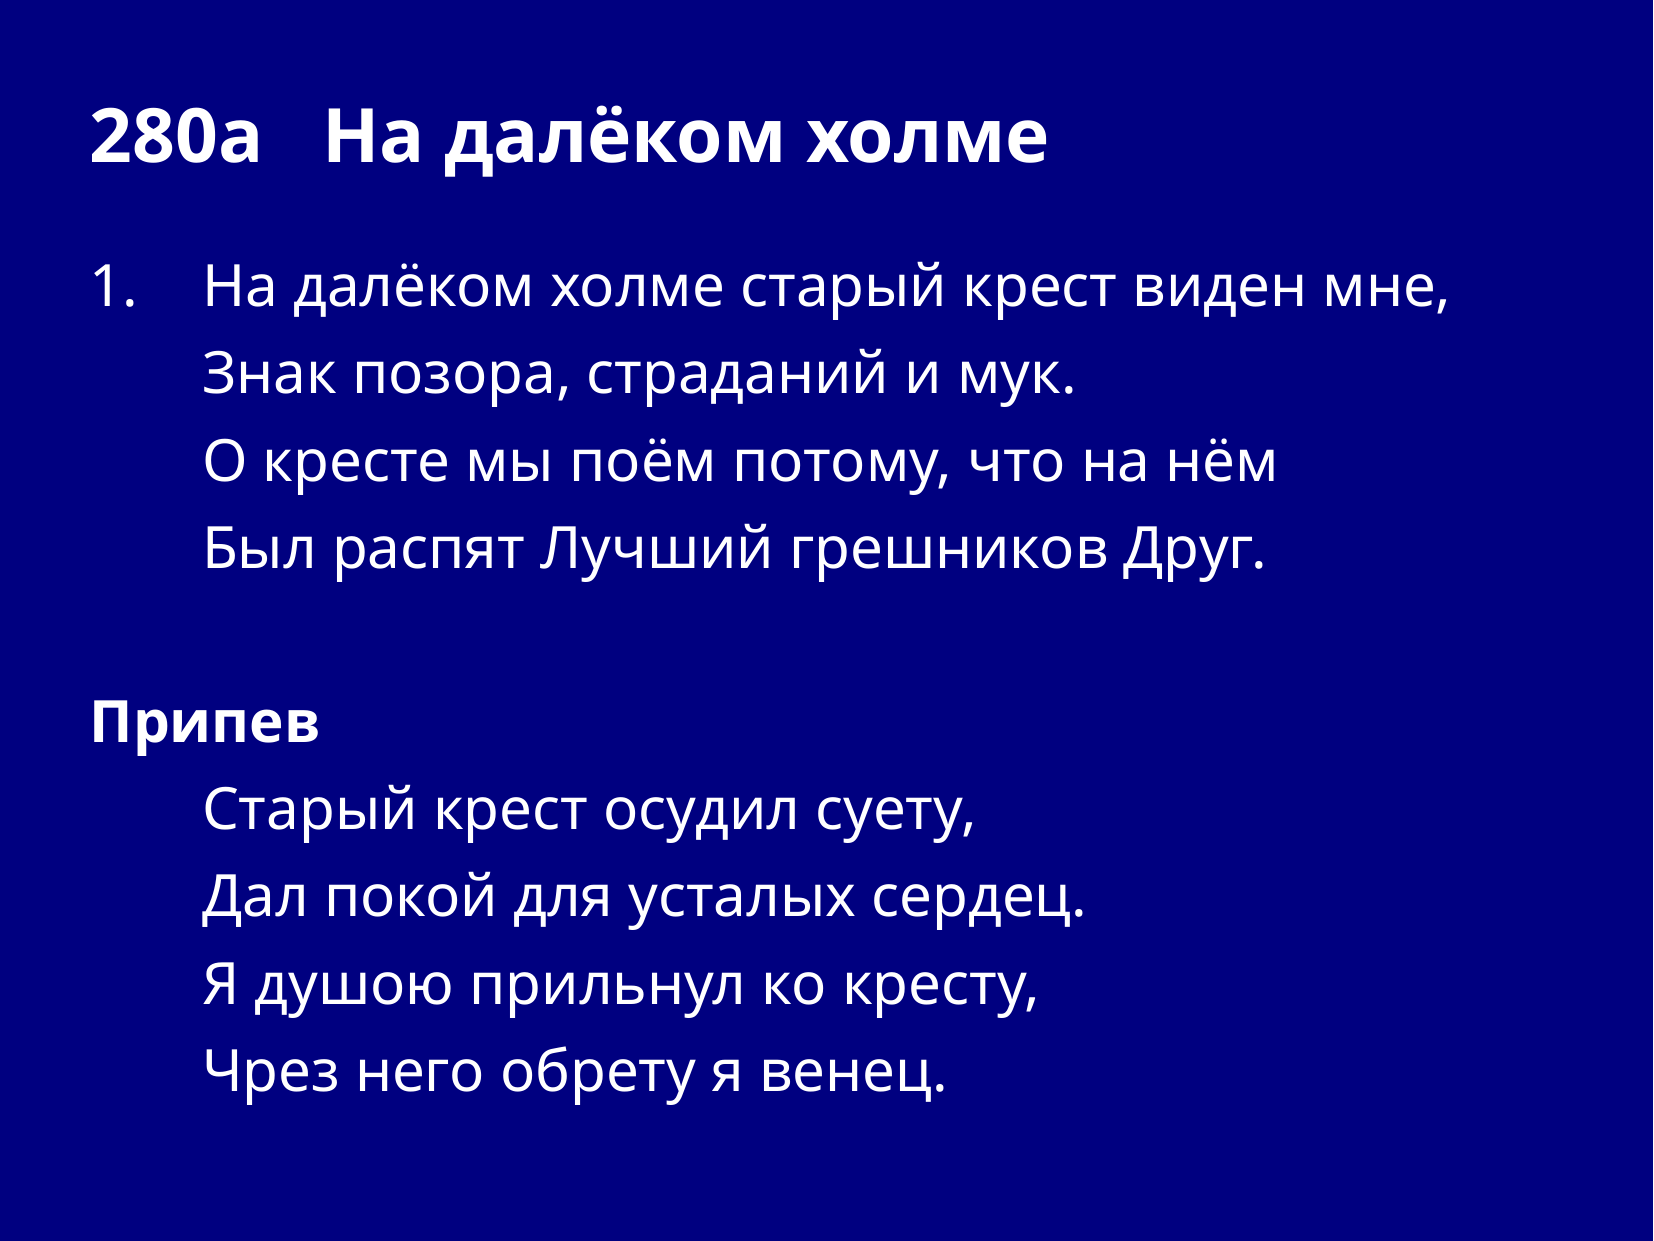

280а На далёком холме
1.	На далёком холме старый крест виден мне,
	Знак позора, страданий и мук.
	О кресте мы поём потому, что на нём
	Был распят Лучший грешников Друг.
Припев
	Старый крест осудил суету,
	Дал покой для усталых сердец.
	Я душою прильнул ко кресту,
	Чрез него обрету я венец.